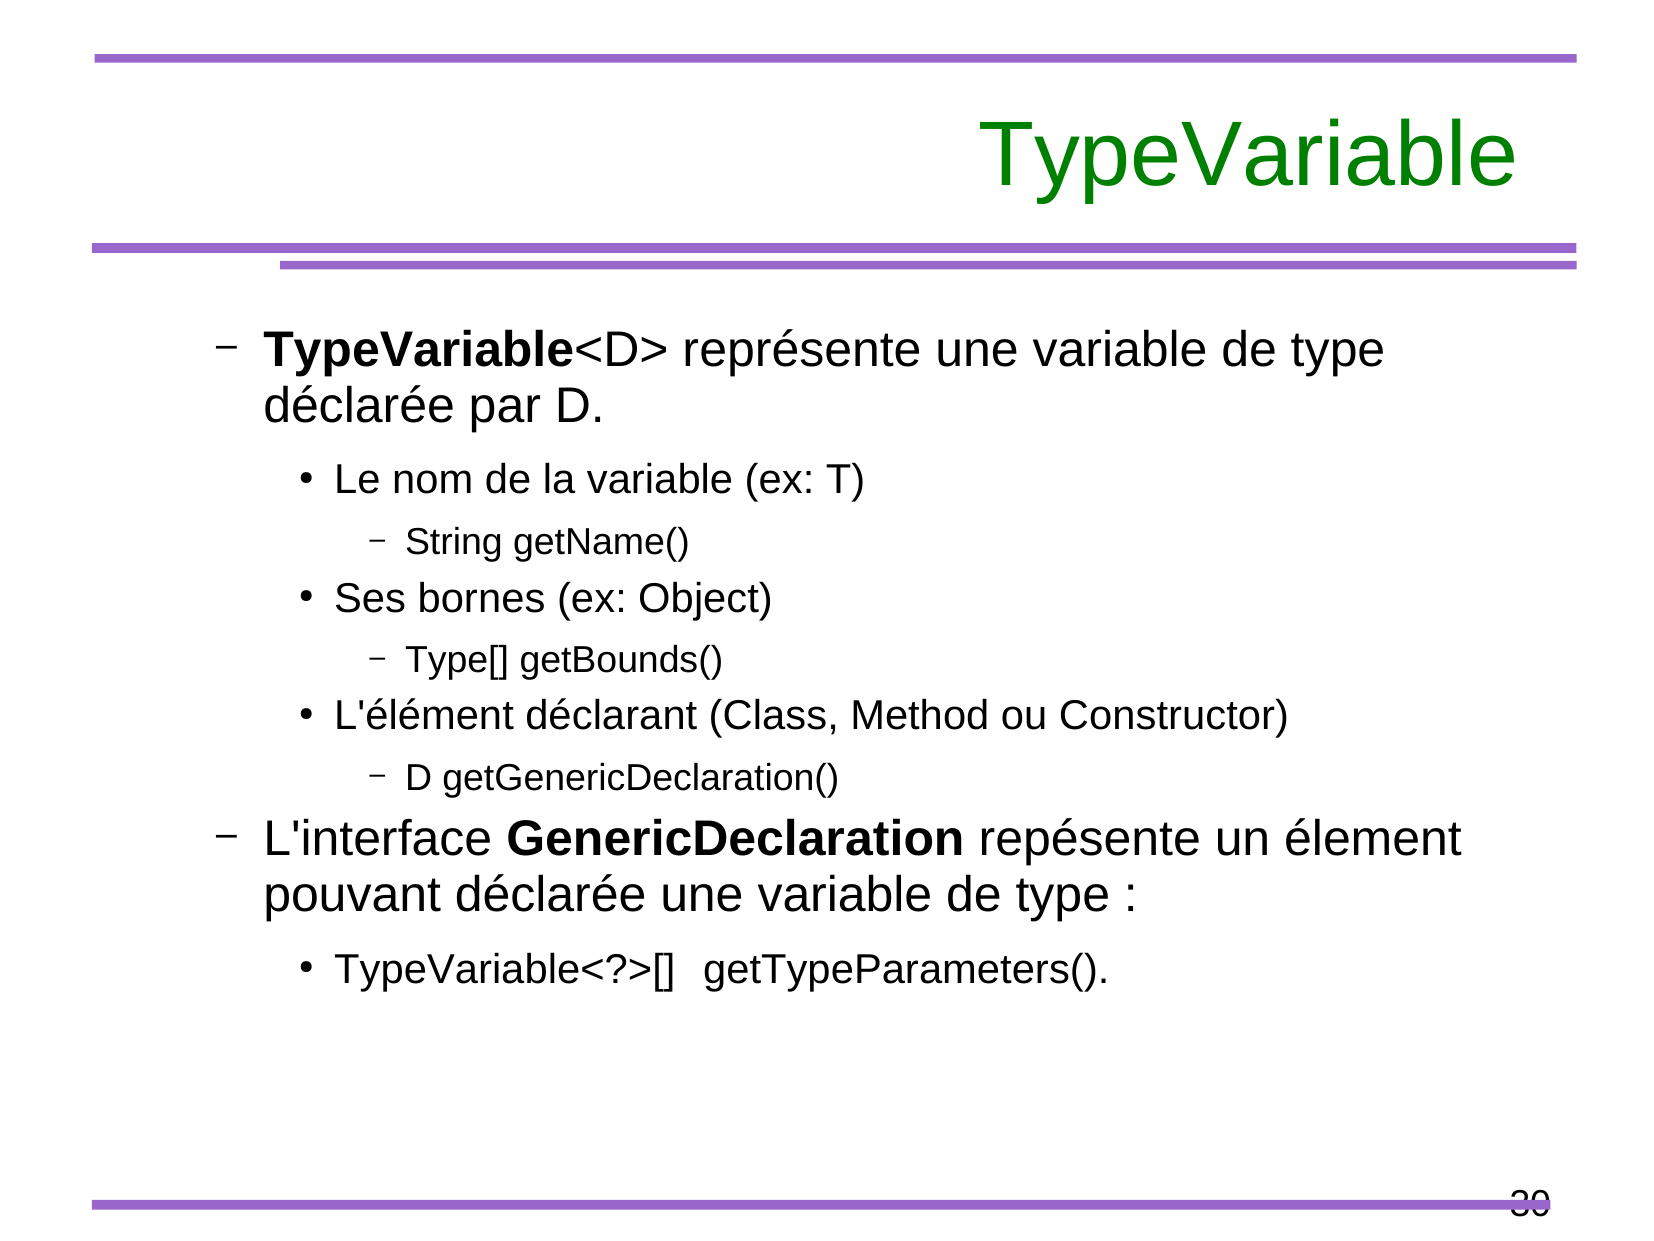

# TypeVariable
TypeVariable<D> représente une variable de type déclarée par D.
Le nom de la variable (ex: T)
String getName()
Ses bornes (ex: Object)
Type[] getBounds()
L'élément déclarant (Class, Method ou Constructor)
D getGenericDeclaration()
L'interface GenericDeclaration repésente un élement pouvant déclarée une variable de type :
TypeVariable<?>[] 	getTypeParameters().